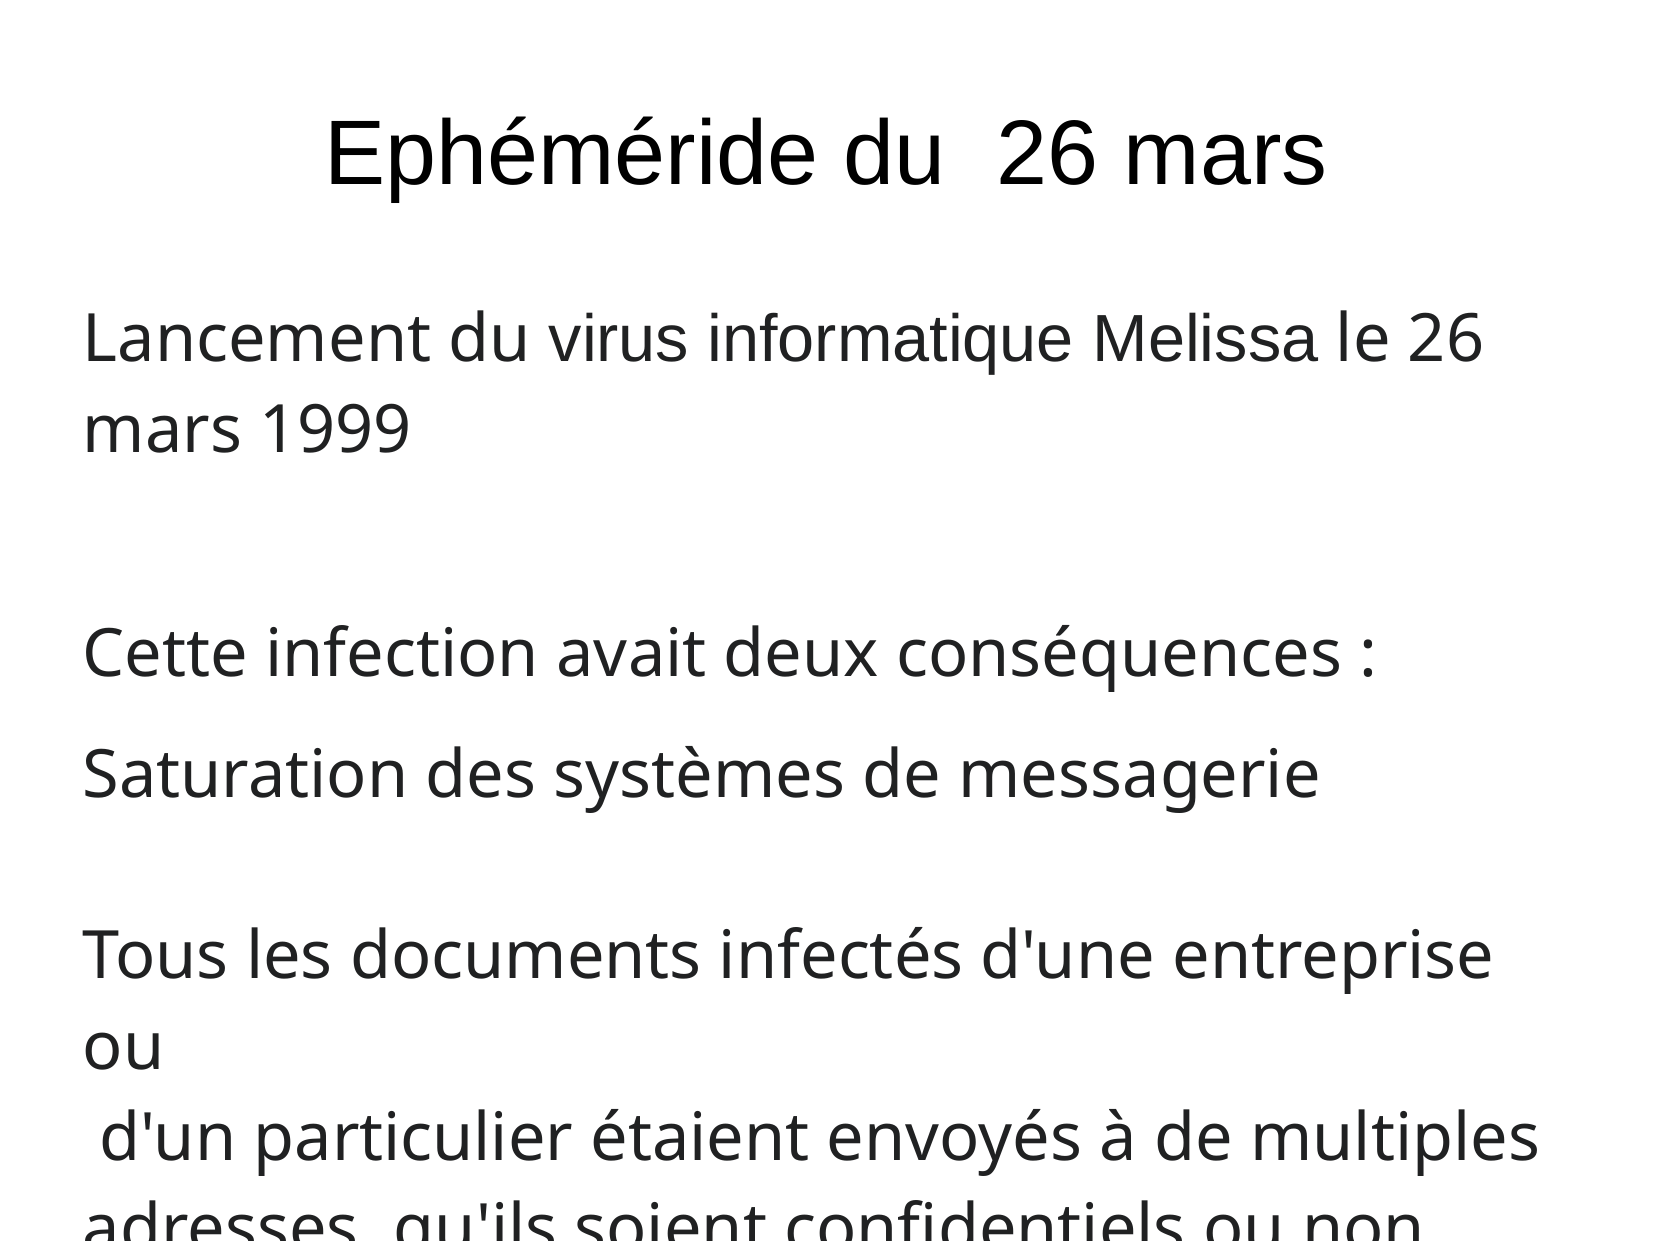

# Ephéméride du 26 mars
Lancement du virus informatique Melissa le 26 mars 1999
Cette infection avait deux conséquences :
Saturation des systèmes de messagerie
Tous les documents infectés d'une entreprise ou
 d'un particulier étaient envoyés à de multiples adresses, qu'ils soient confidentiels ou non.